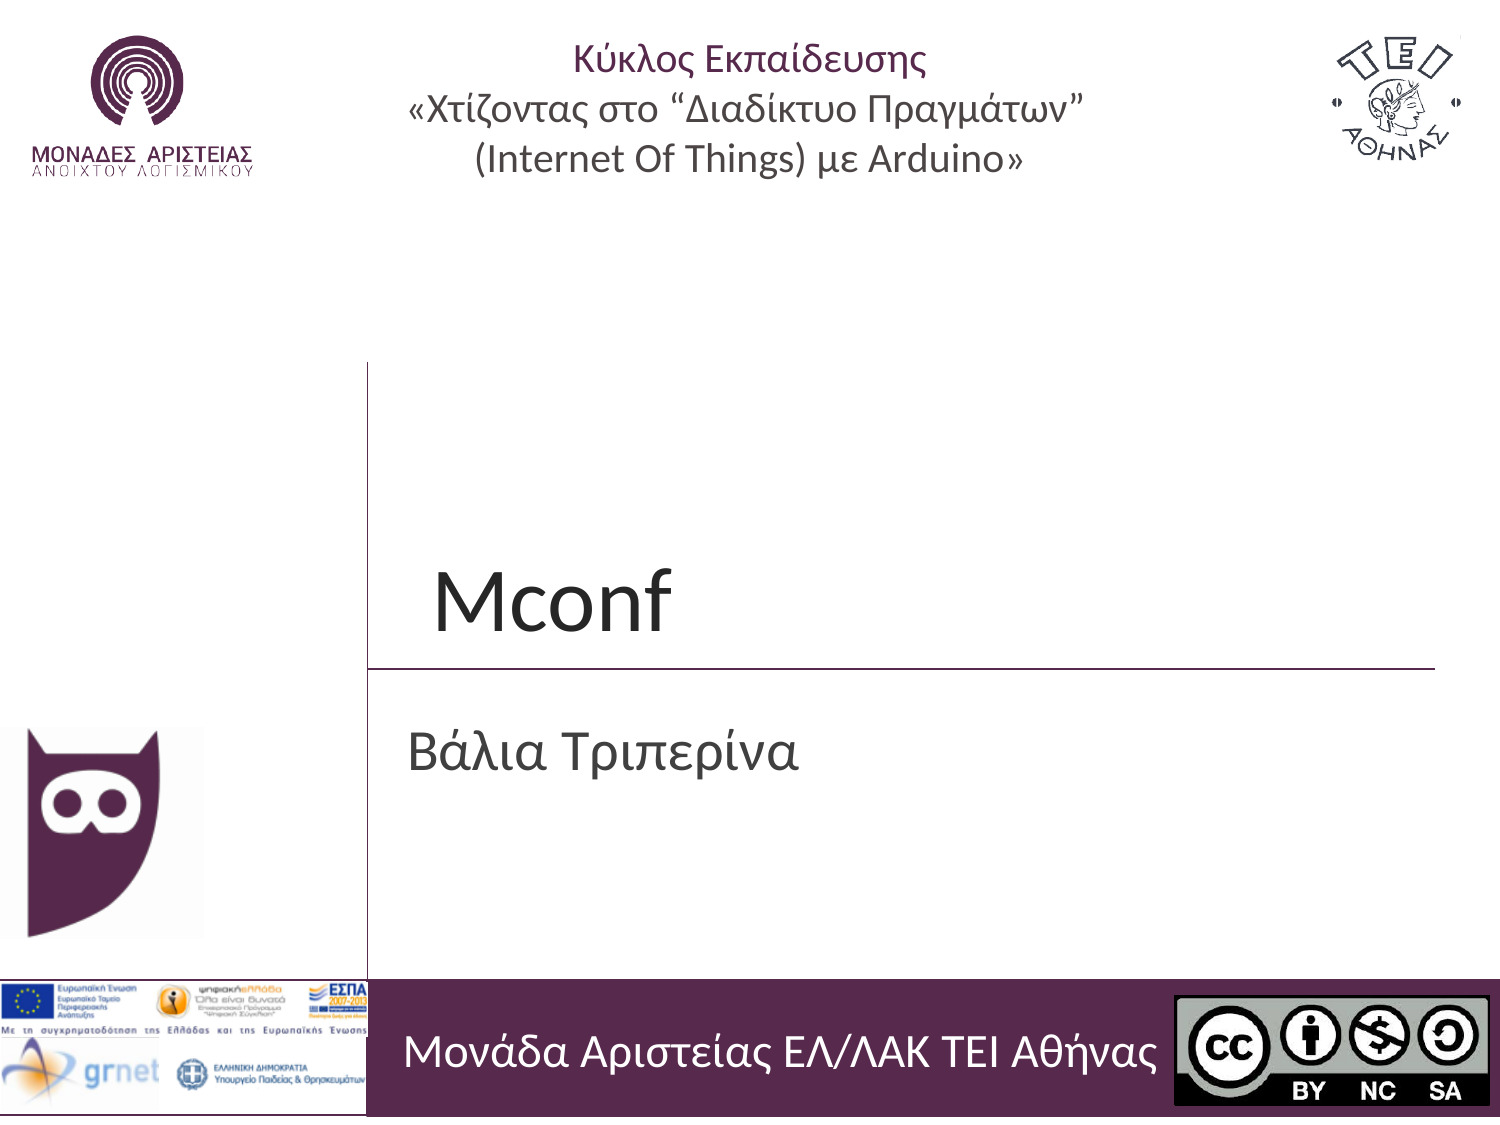

Κύκλος Εκπαίδευσης
«Χτίζοντας στο “Διαδίκτυο Πραγμάτων”
(Internet Of Things) με Arduino»
# Mconf
Βάλια Τριπερίνα
Μονάδα Αριστείας ΕΛ/ΛΑΚ ΤΕΙ Αθήνας